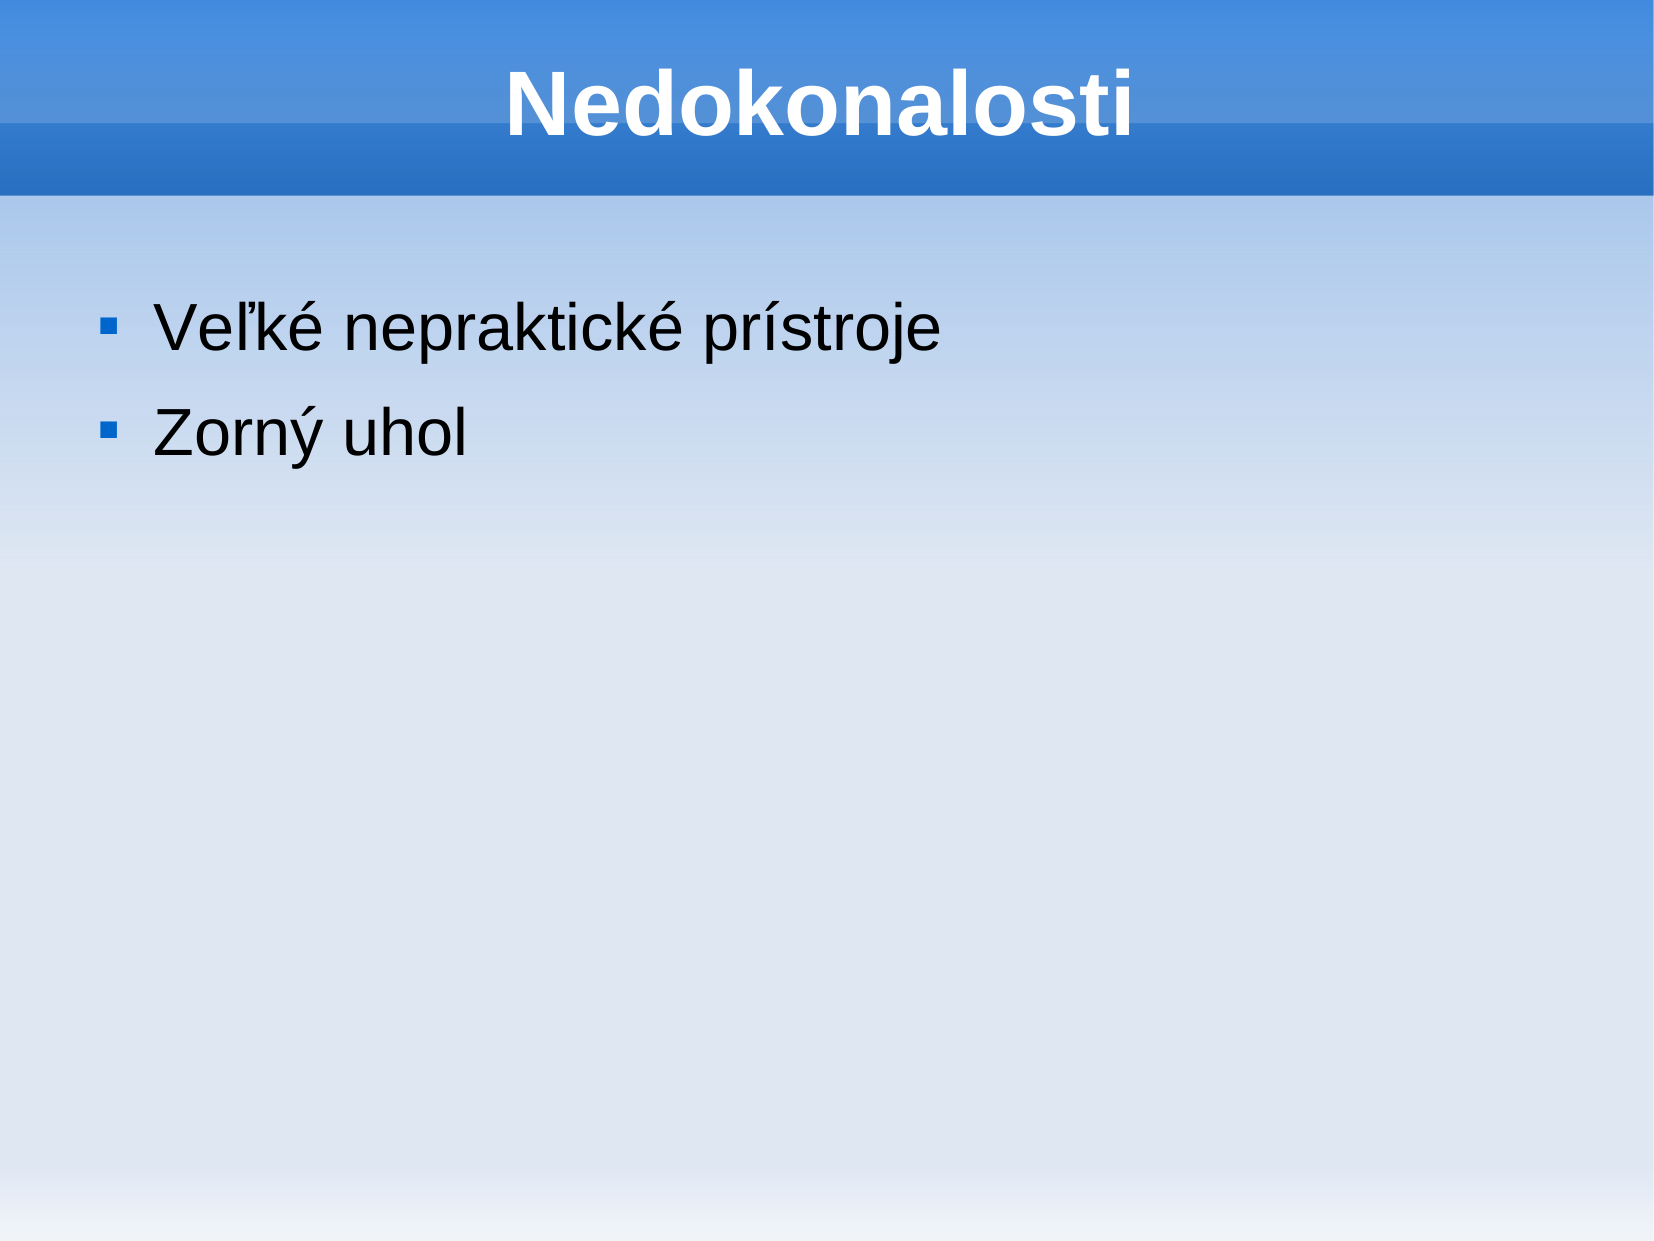

# Nedokonalosti
Veľké nepraktické prístroje
Zorný uhol